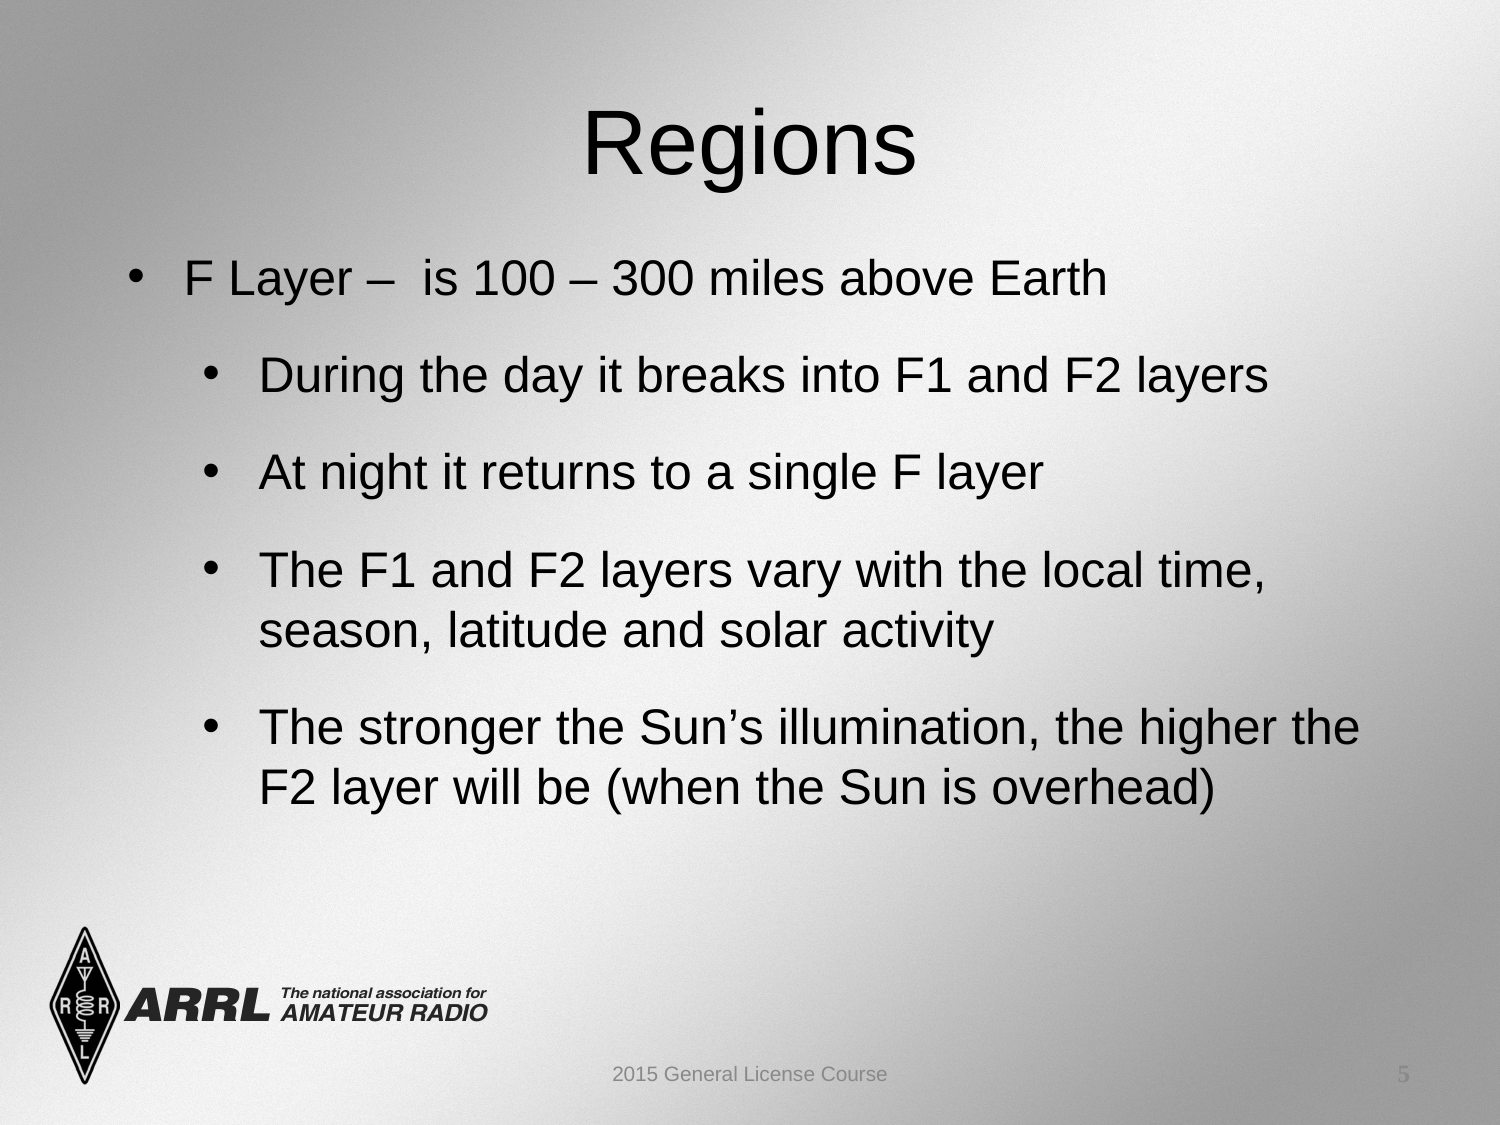

Regions
F Layer – is 100 – 300 miles above Earth
During the day it breaks into F1 and F2 layers
At night it returns to a single F layer
The F1 and F2 layers vary with the local time, season, latitude and solar activity
The stronger the Sun’s illumination, the higher the F2 layer will be (when the Sun is overhead)
2015 General License Course